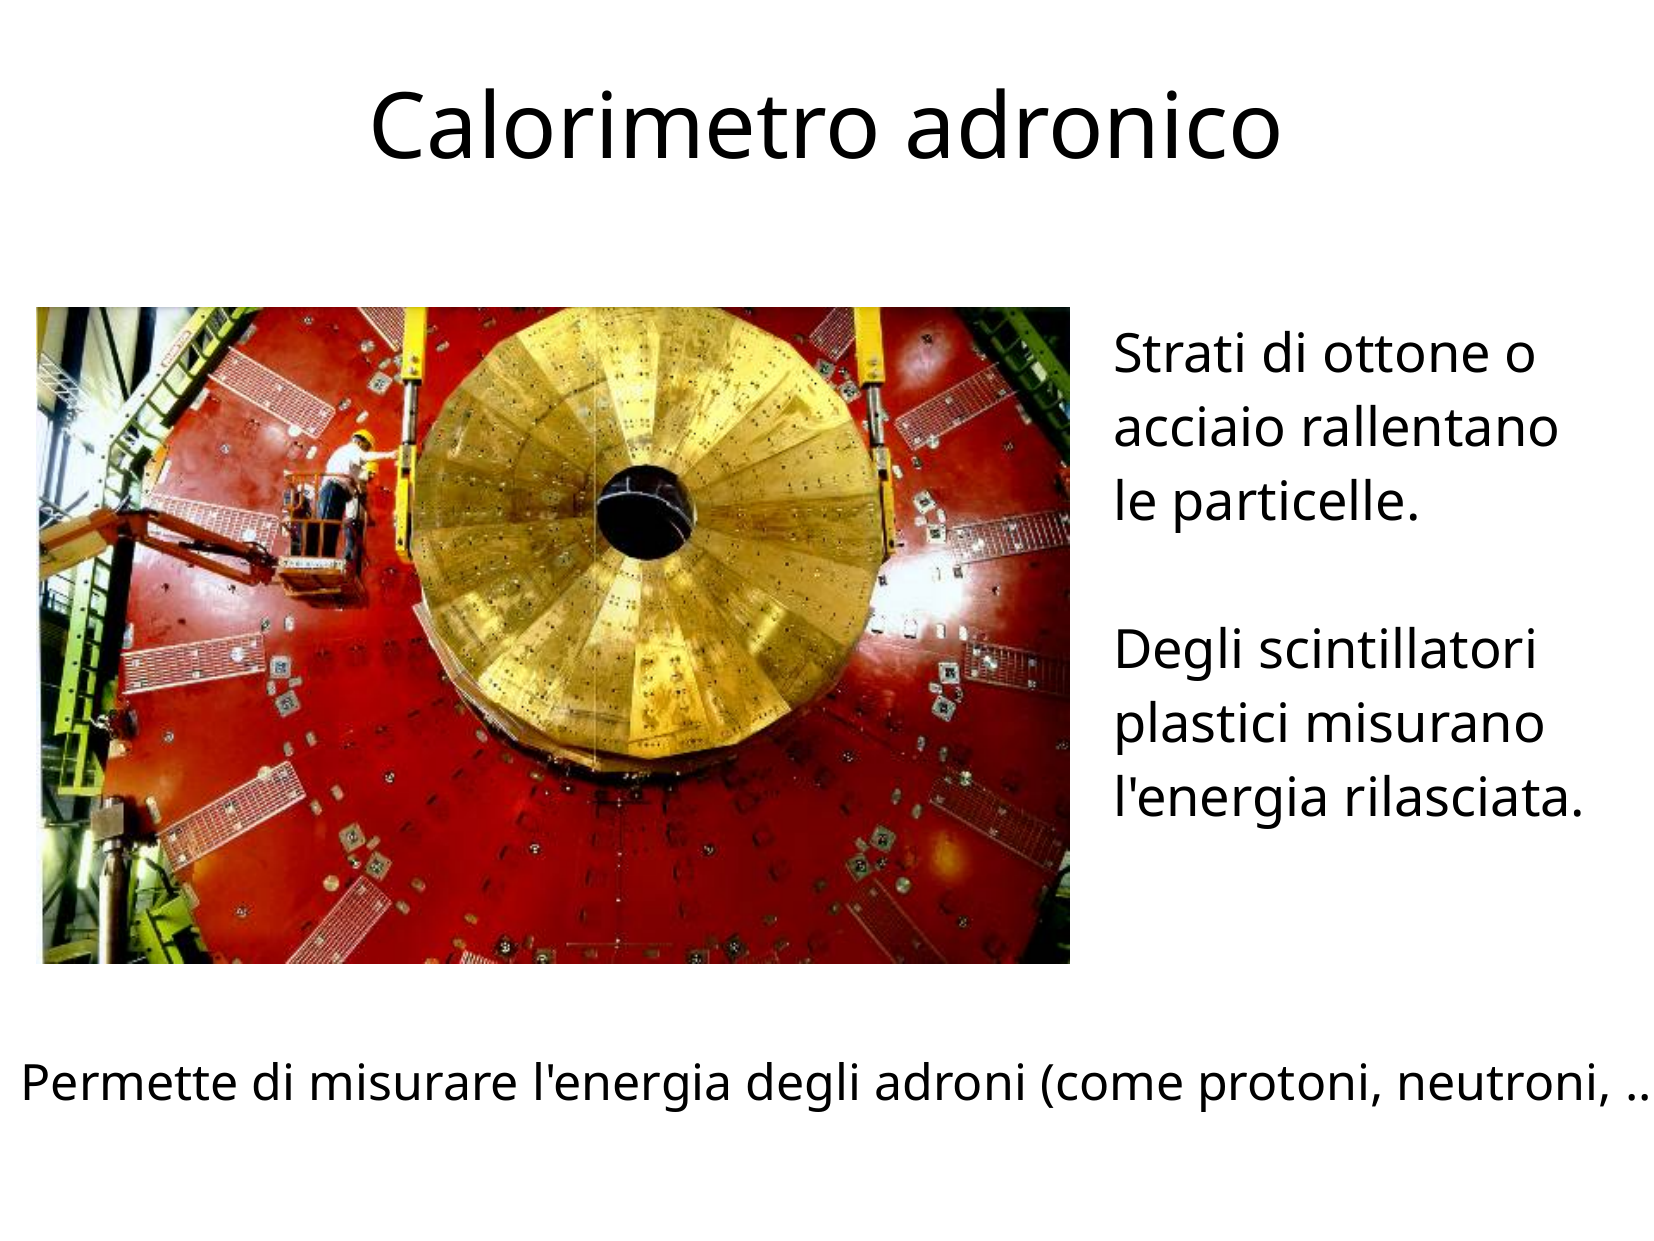

# Calorimetro adronico
Strati di ottone o acciaio rallentano le particelle.
Degli scintillatori plastici misurano l'energia rilasciata.
Permette di misurare l'energia degli adroni (come protoni, neutroni, ...)